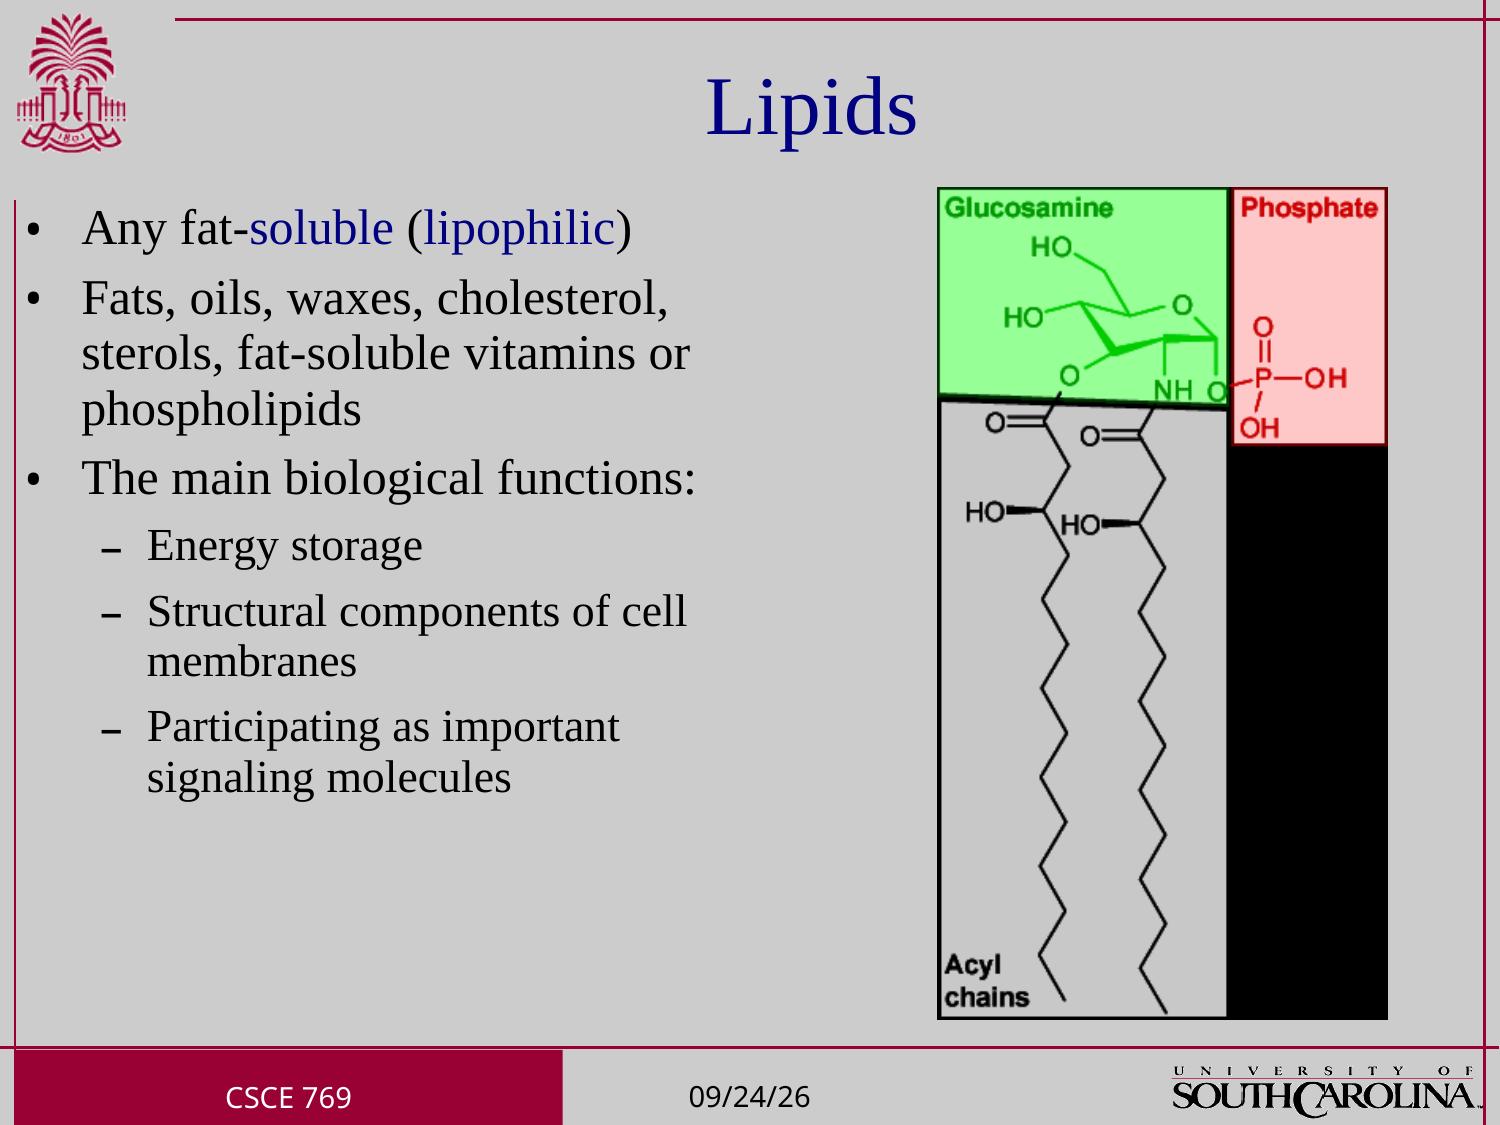

# Lipids
Any fat-soluble (lipophilic)
Fats, oils, waxes, cholesterol, sterols, fat-soluble vitamins or phospholipids
The main biological functions:
Energy storage
Structural components of cell membranes
Participating as important signaling molecules